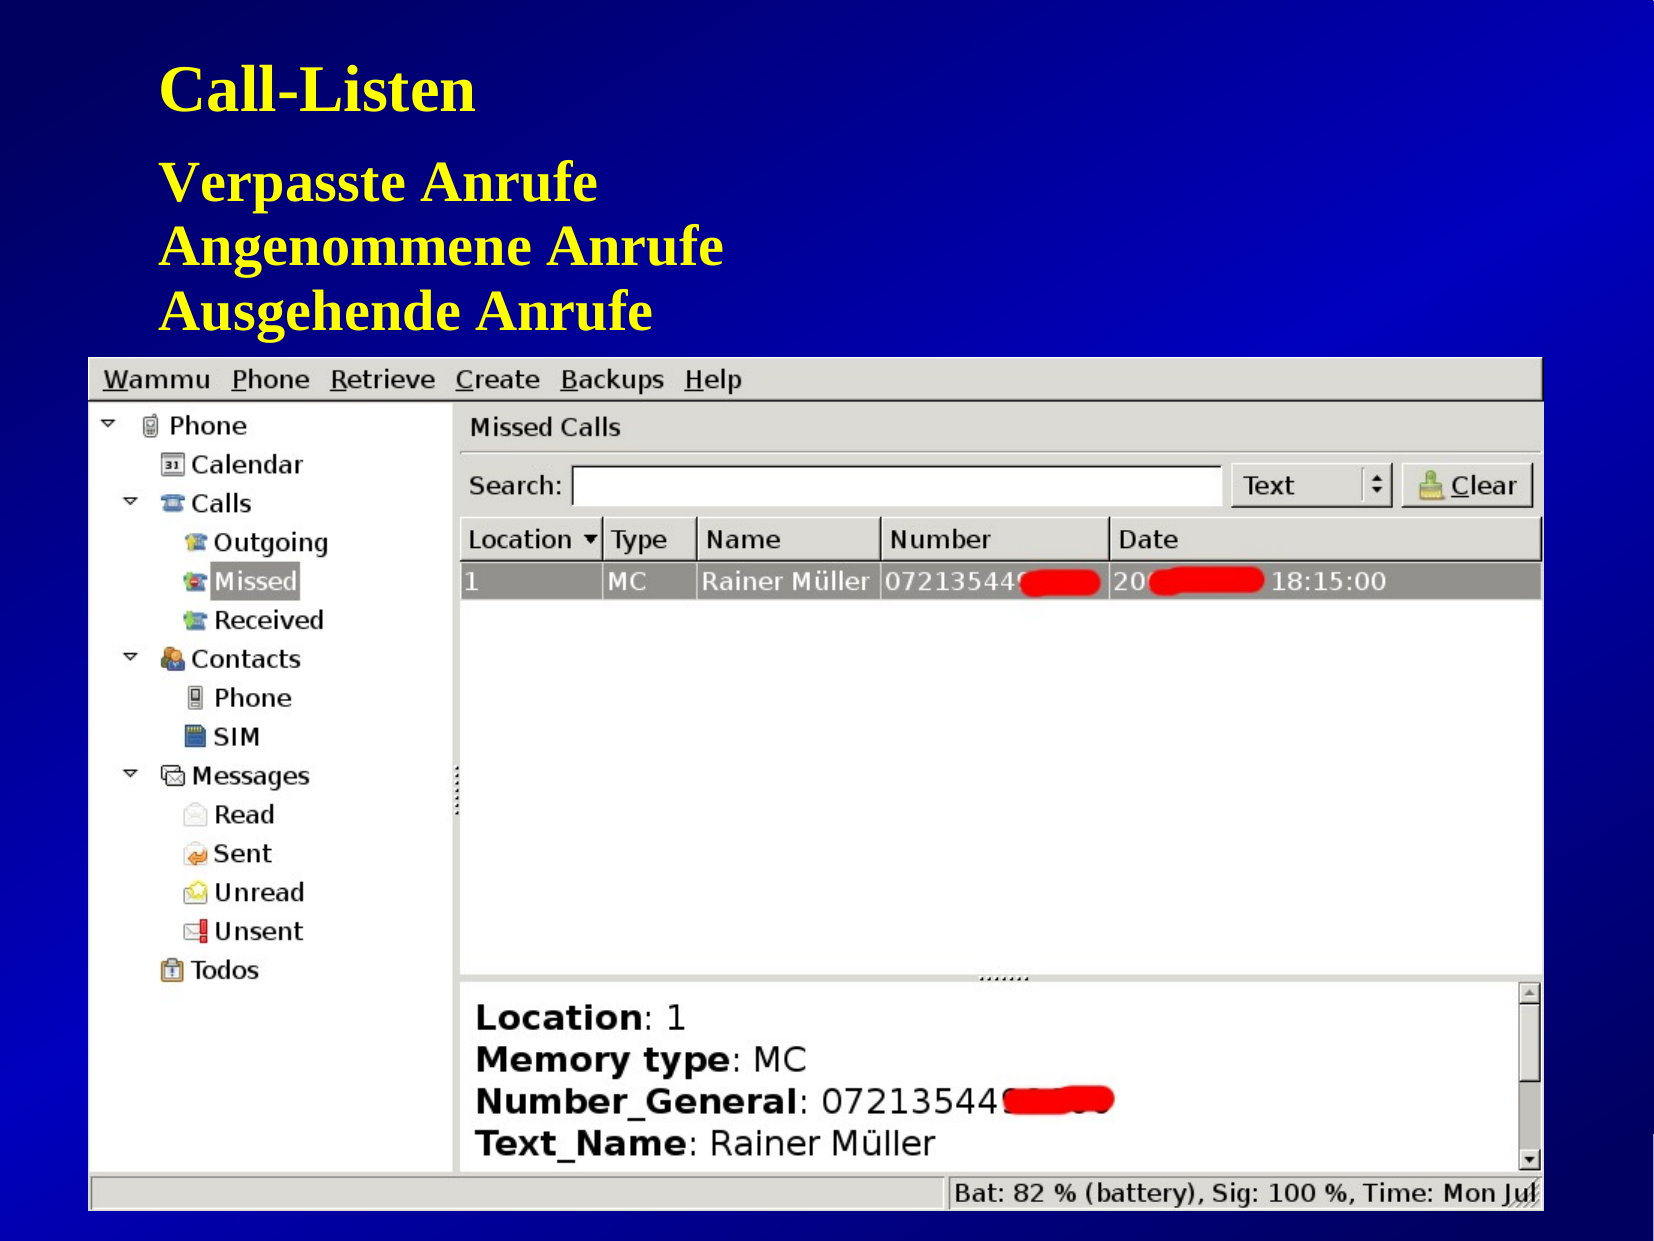

# Call-Listen
Verpasste Anrufe
Angenommene Anrufe
Ausgehende Anrufe